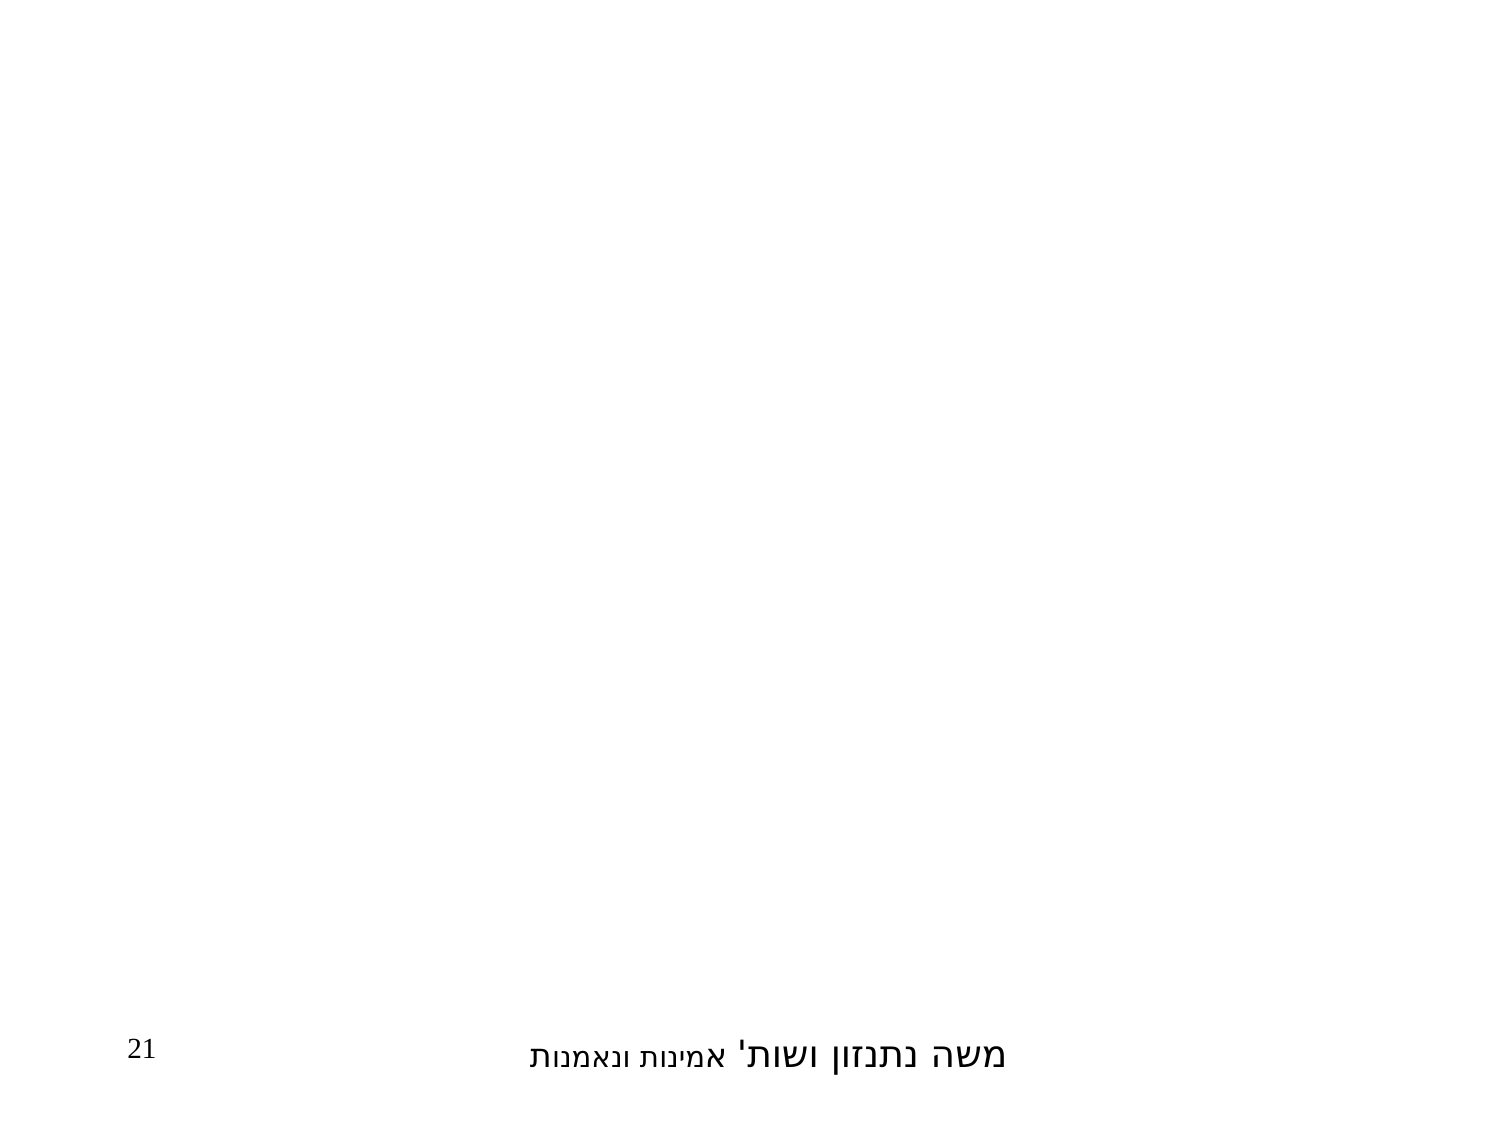

#
21
משה נתנזון ושות'- אמינות ונאמנות